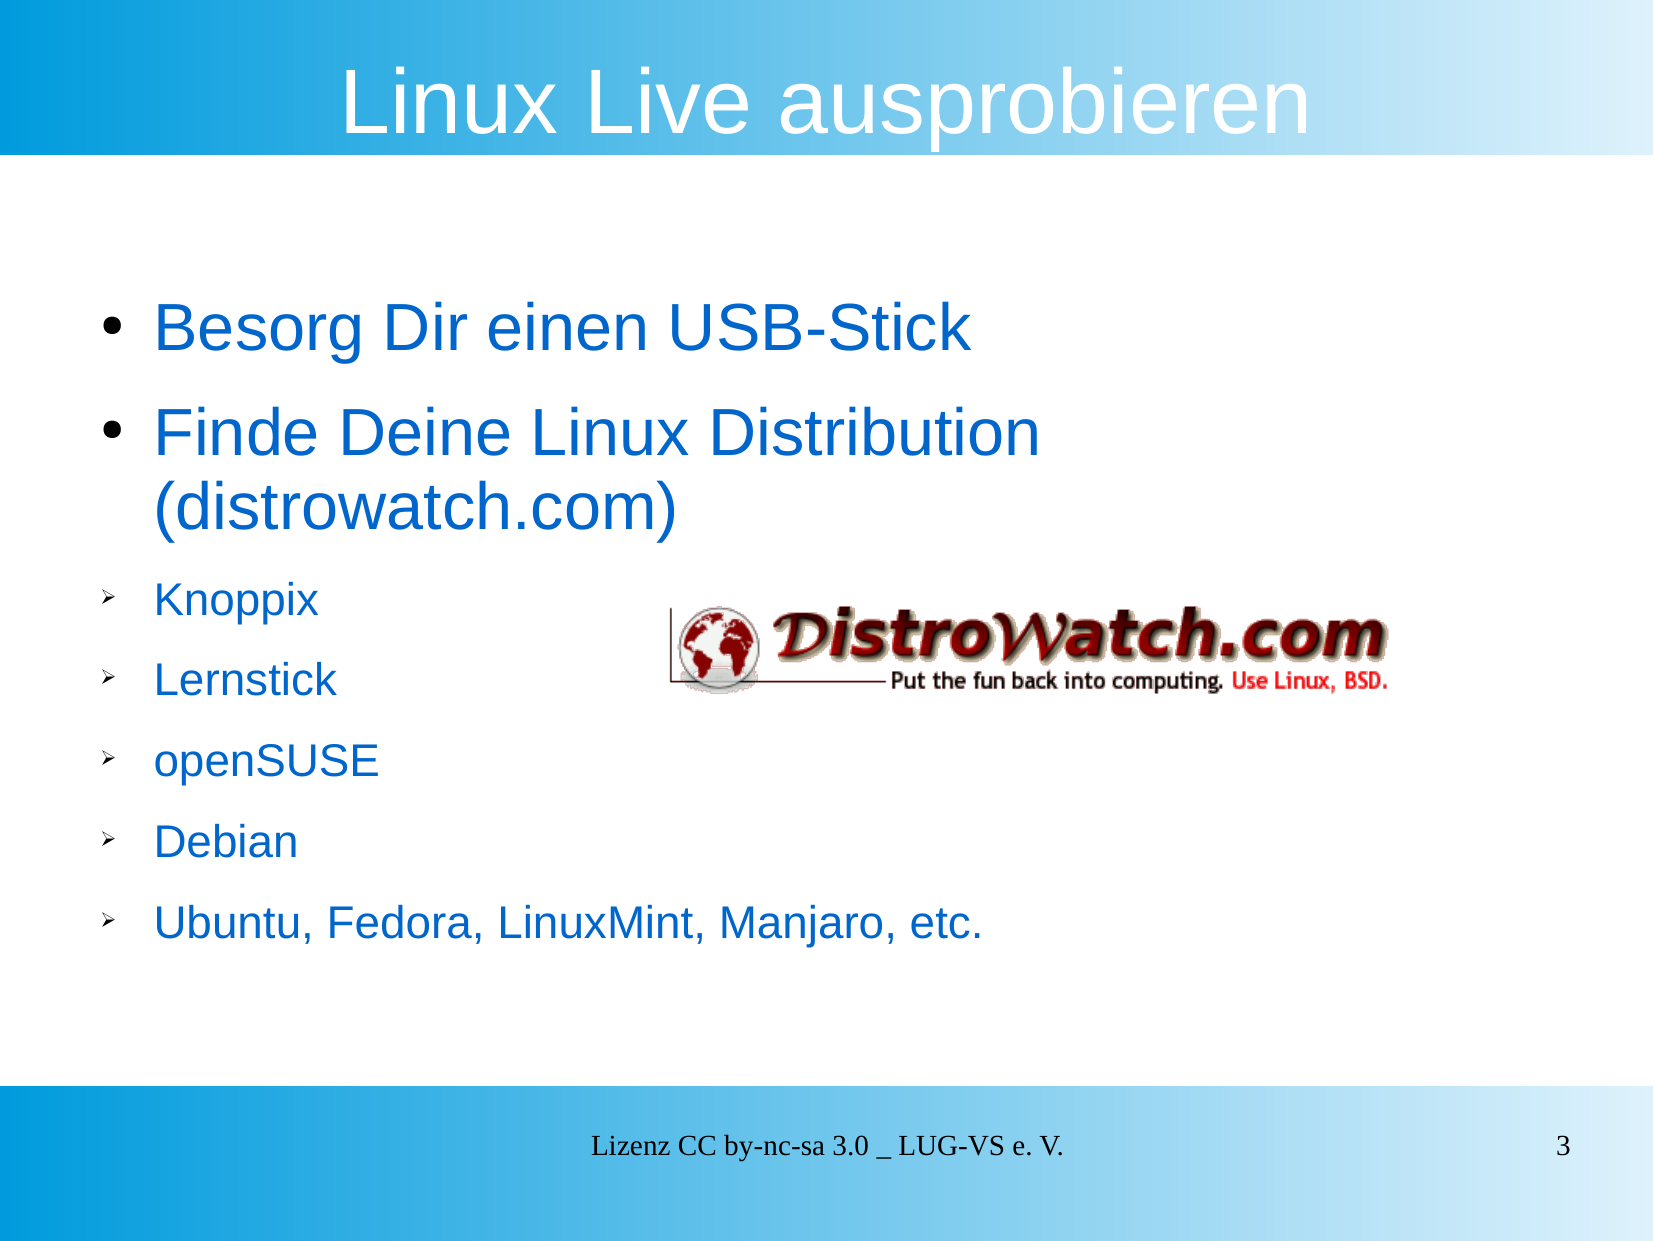

# Linux Live ausprobieren
Besorg Dir einen USB-Stick
Finde Deine Linux Distribution (distrowatch.com)
Knoppix
Lernstick
openSUSE
Debian
Ubuntu, Fedora, LinuxMint, Manjaro, etc.
Lizenz CC by-nc-sa 3.0 _ LUG-VS e. V.
3